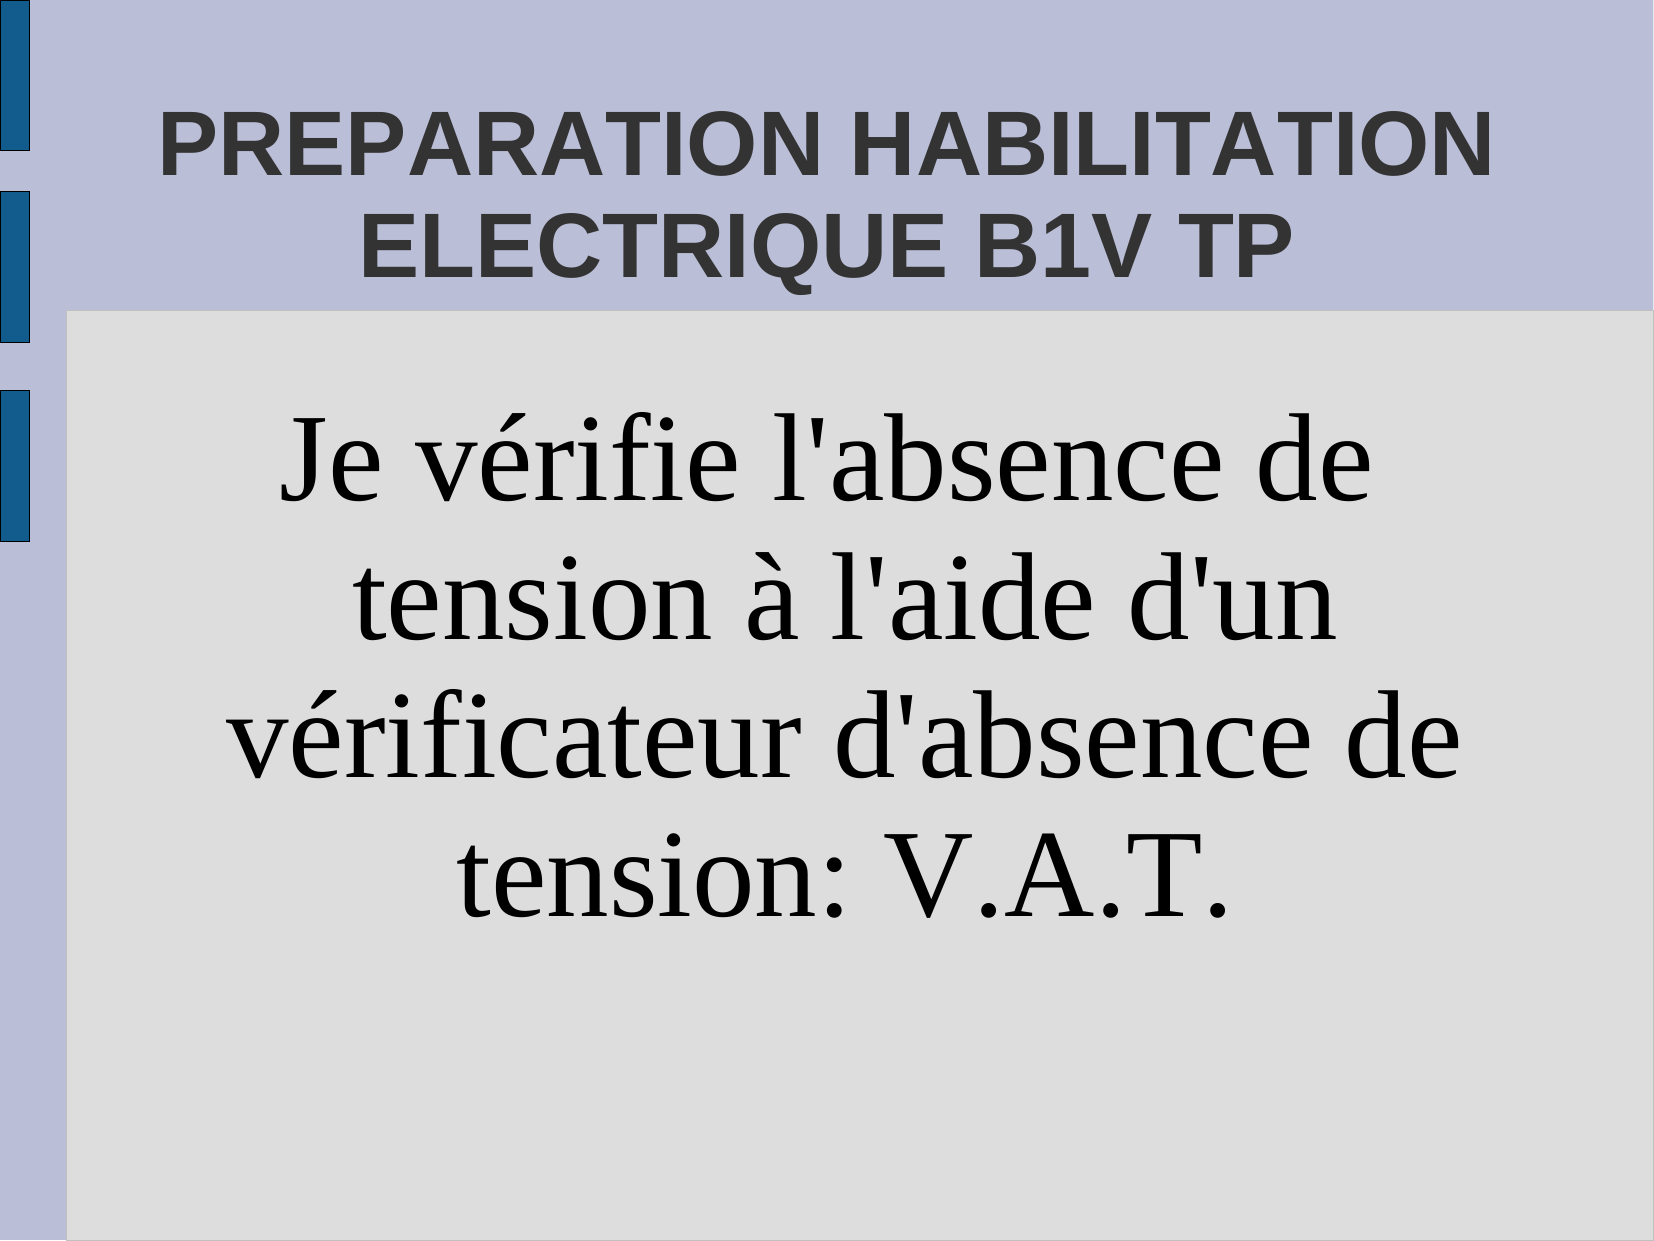

# PREPARATION HABILITATION ELECTRIQUE B1V TP
Je vérifie l'absence de tension à l'aide d'un vérificateur d'absence de tension: V.A.T.